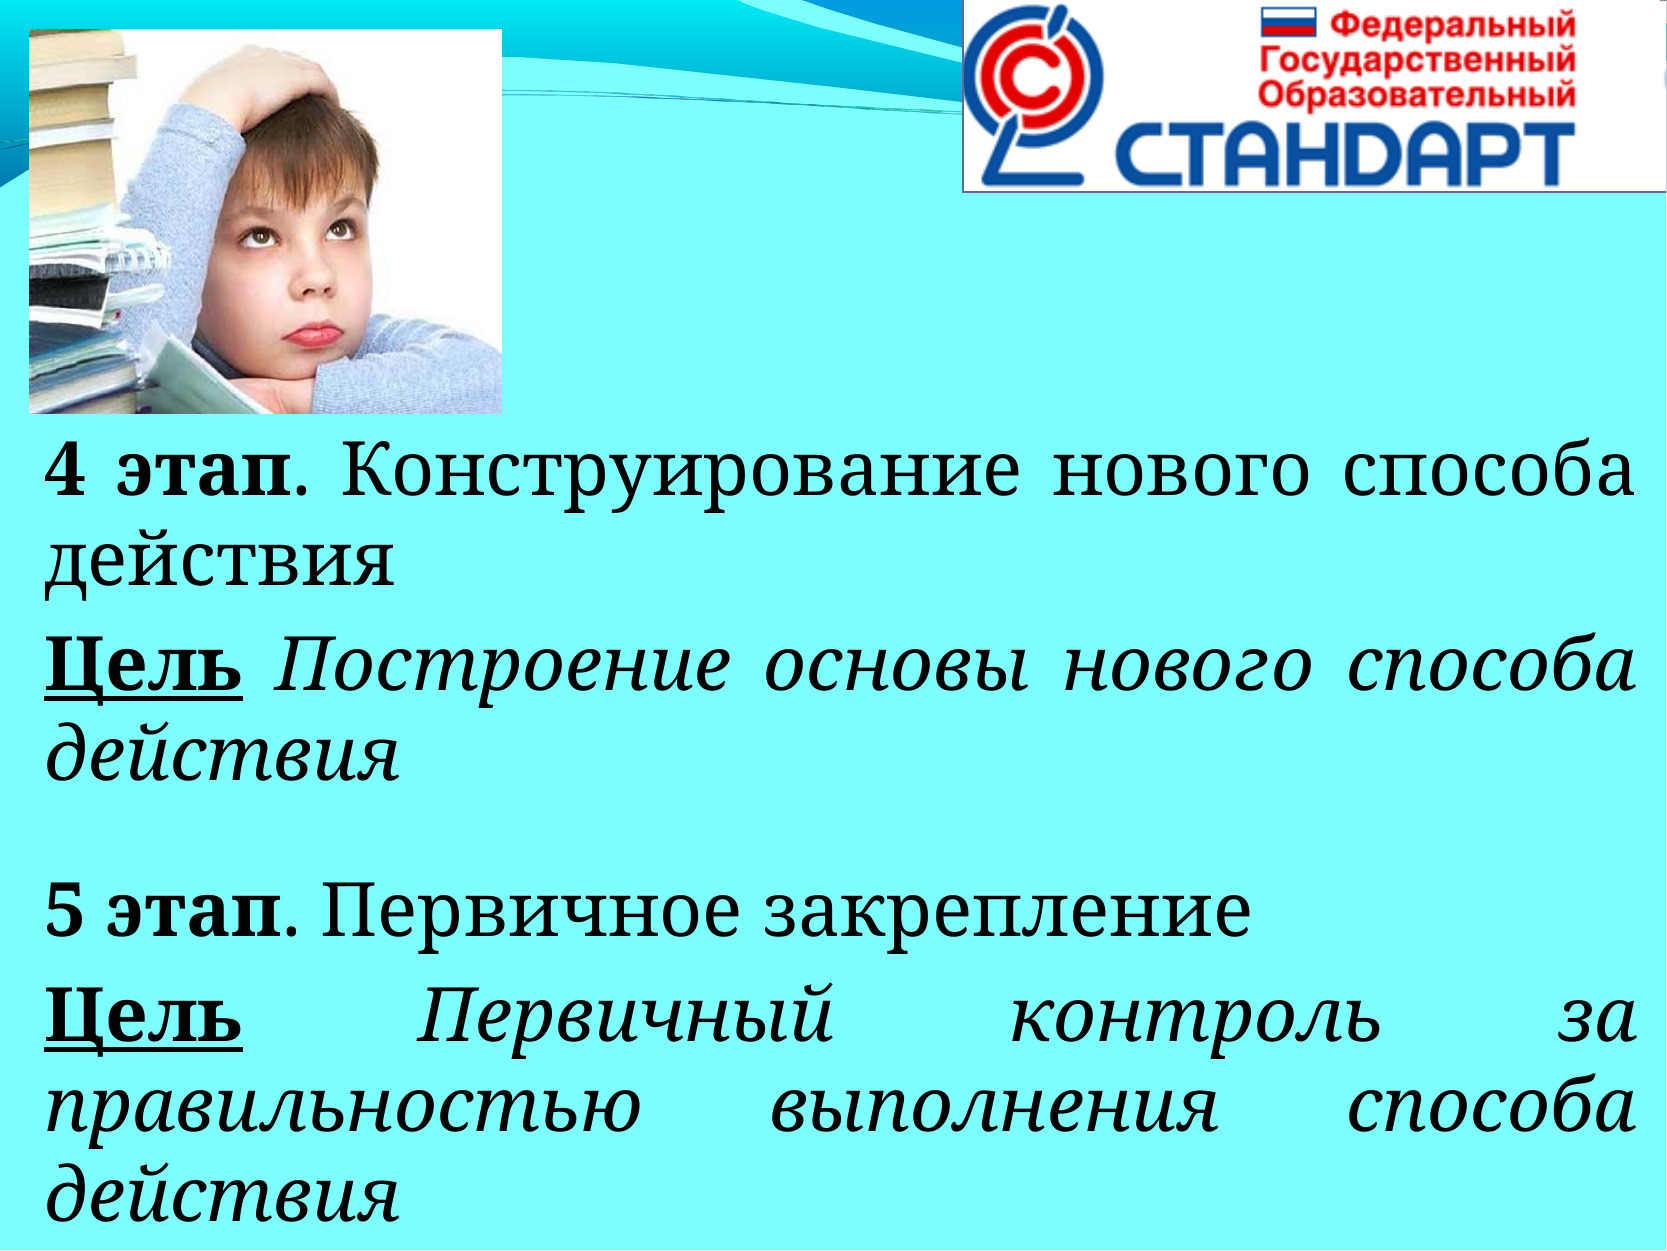

4 этап. Конструирование нового способа действия
Цель Построение основы нового способа действия
5 этап. Первичное закрепление
Цель Первичный контроль за правильностью выполнения способа действия